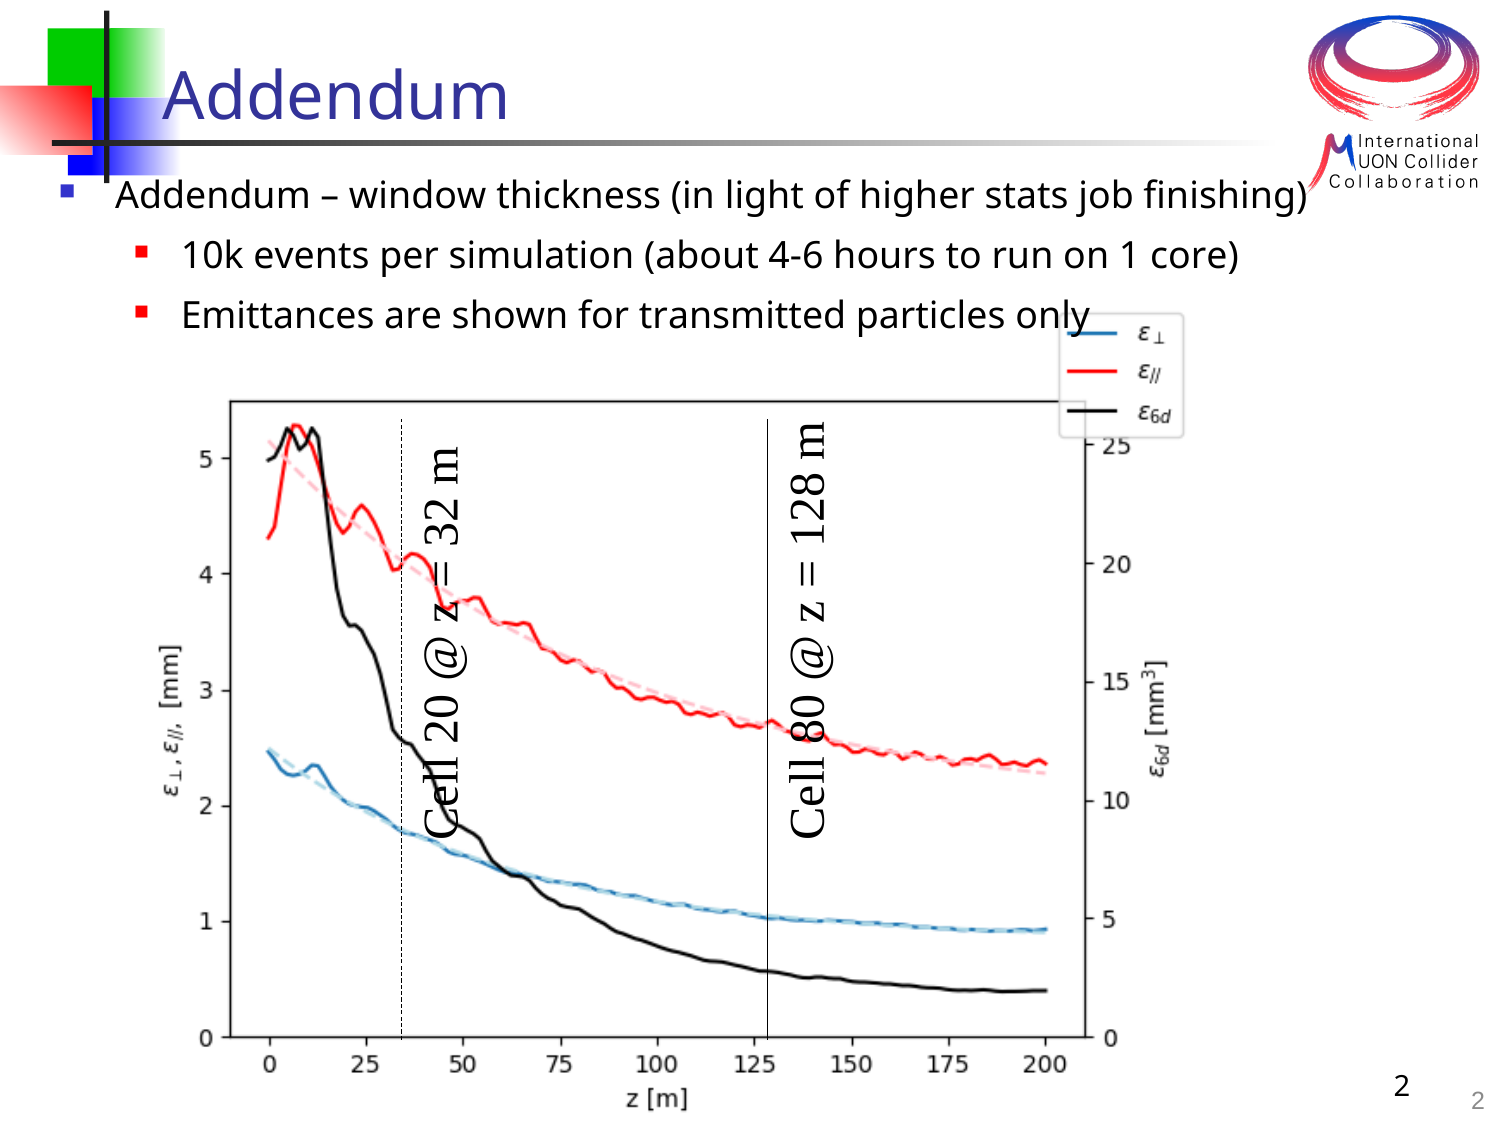

# Addendum
Addendum – window thickness (in light of higher stats job finishing)
10k events per simulation (about 4-6 hours to run on 1 core)
Emittances are shown for transmitted particles only
Cell 80 @ z = 128 m
Cell 20 @ z = 32 m
2